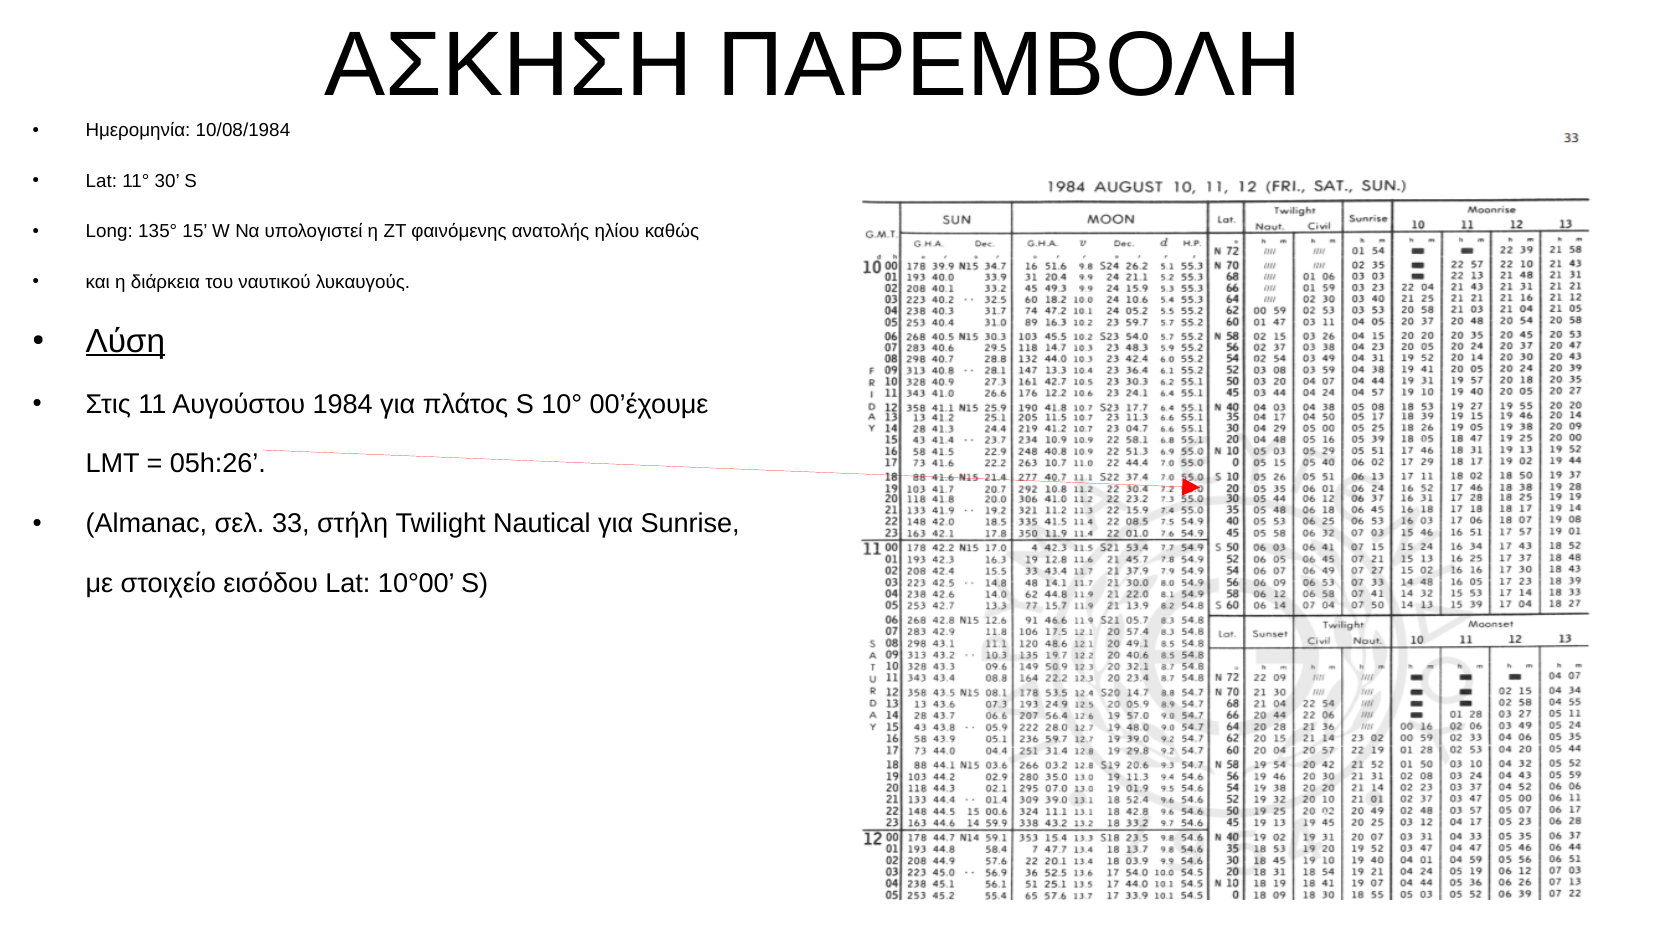

# ΑΣΚΗΣΗ ΠΑΡΕΜΒΟΛΗ
Ημερομηνία: 10/08/1984
Lat: 11° 30’ S
Long: 135° 15’ W Να υπολογιστεί η ΖΤ φαινόμενης ανατολής ηλίου καθώς
και η διάρκεια του ναυτικού λυκαυγούς.
Λύση
Στις 11 Αυγούστου 1984 για πλάτος S 10° 00’έχουμε
LMT = 05h:26’.
(Almanac, σελ. 33, στήλη Twilight Nautical για Sunrise,
με στοιχείο εισόδου Lat: 10°00’ S)